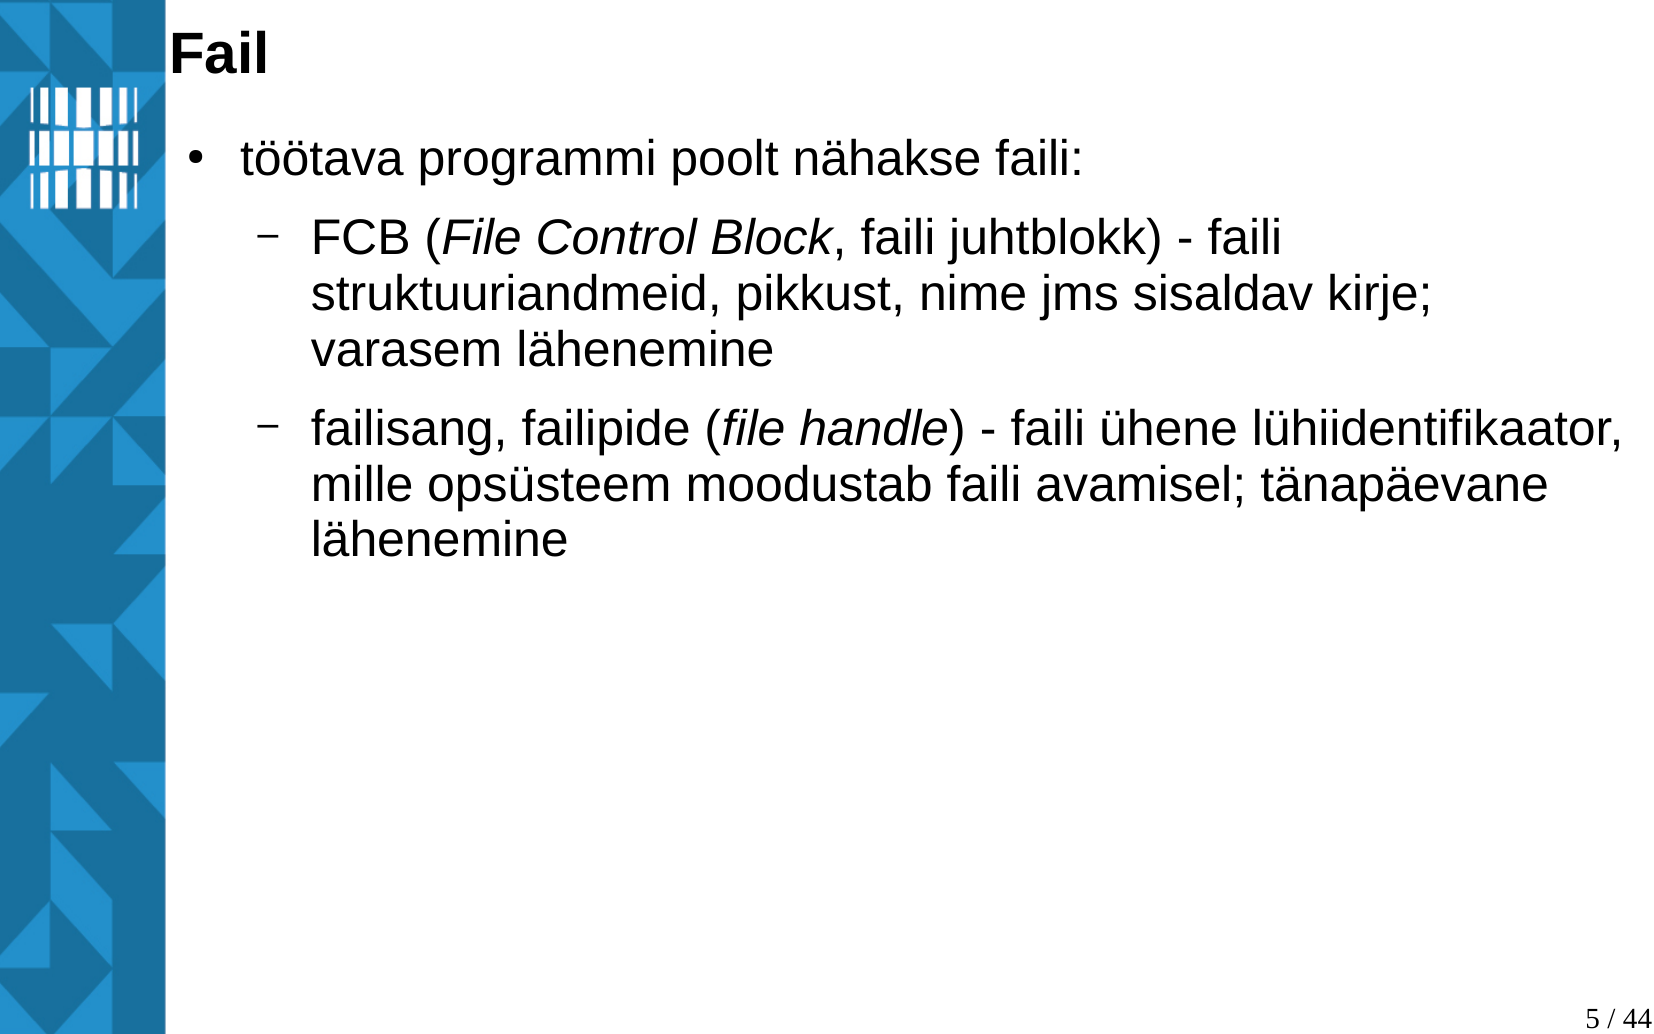

# Fail
töötava programmi poolt nähakse faili:
FCB (File Control Block, faili juhtblokk) - faili struktuuriandmeid, pikkust, nime jms sisaldav kirje; varasem lähenemine
failisang, failipide (file handle) - faili ühene lühiidentifikaator, mille opsüsteem moodustab faili avamisel; tänapäevane lähenemine
5